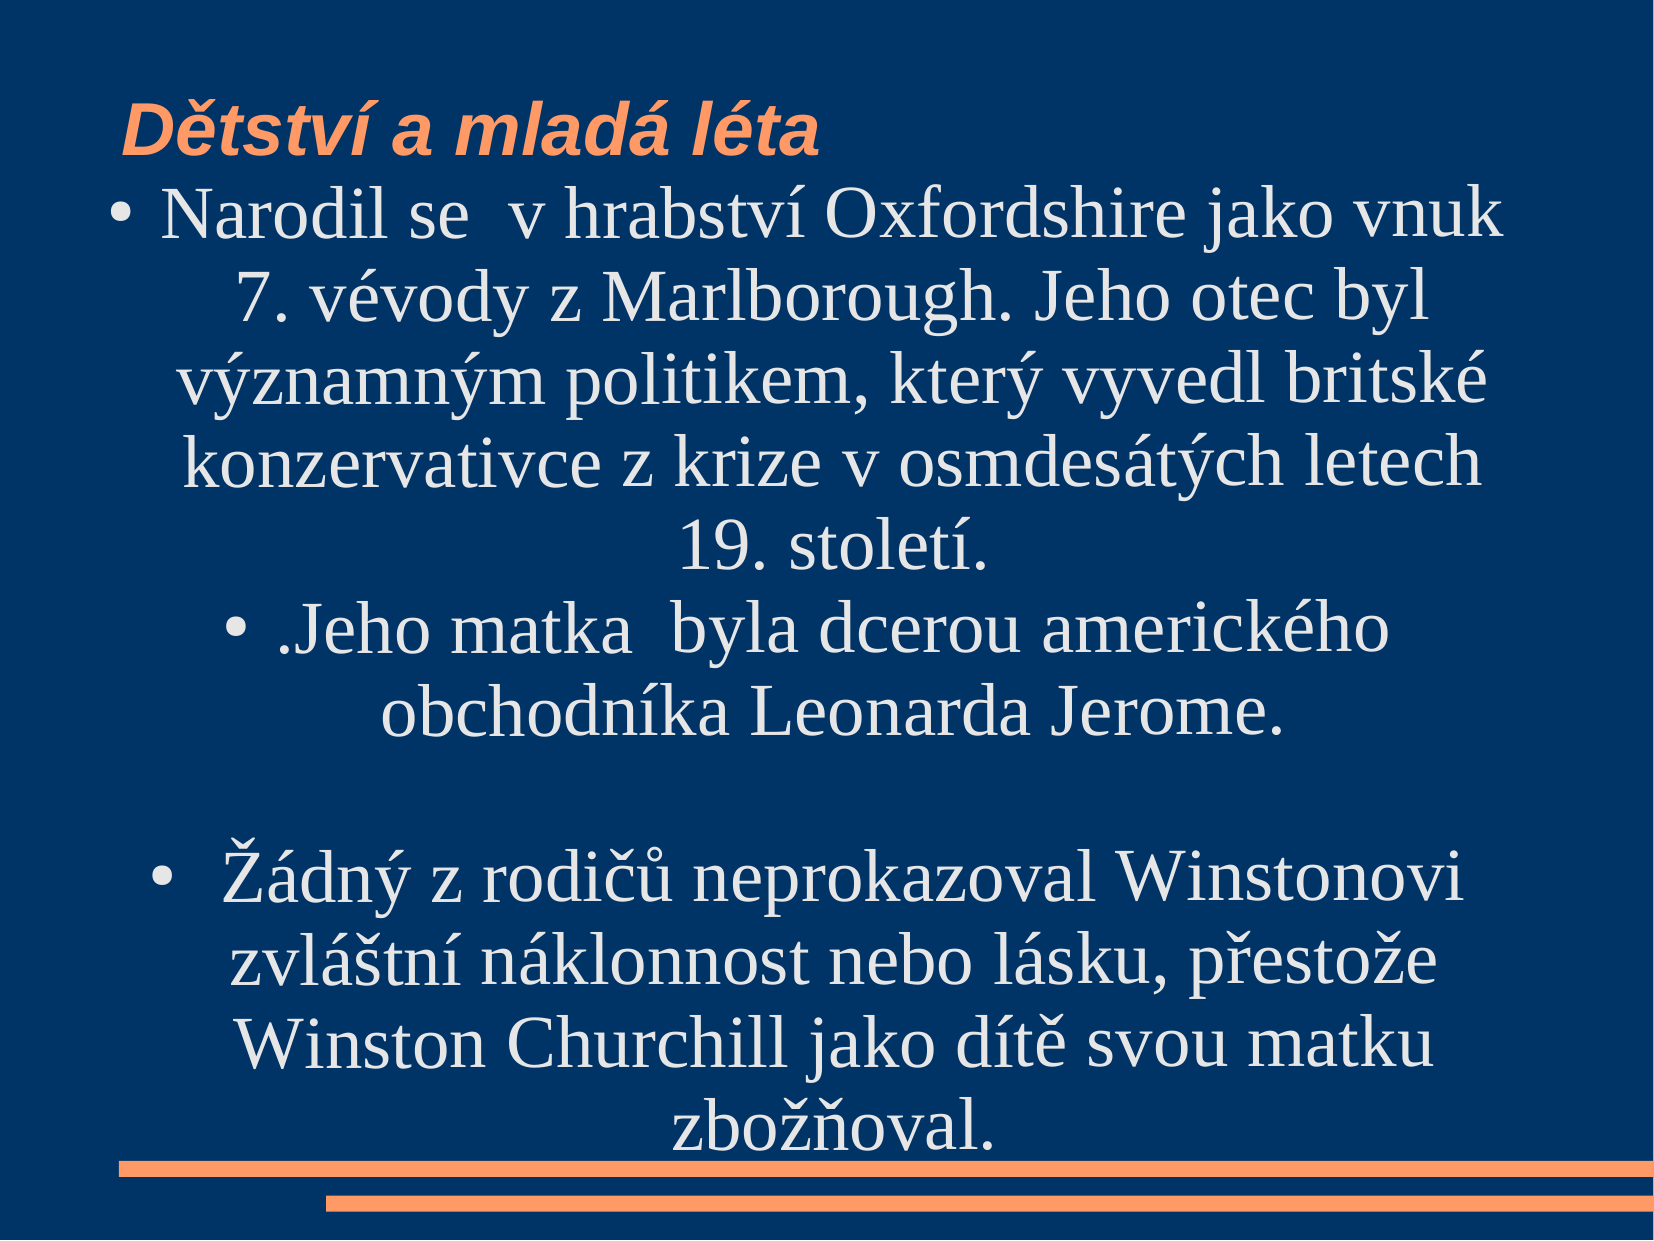

Dětství a mladá léta
# Narodil se v hrabství Oxfordshire jako vnuk 7. vévody z Marlborough. Jeho otec byl významným politikem, který vyvedl britské konzervativce z krize v osmdesátých letech 19. století.
.Jeho matka byla dcerou amerického obchodníka Leonarda Jerome.
 Žádný z rodičů neprokazoval Winstonovi zvláštní náklonnost nebo lásku, přestože Winston Churchill jako dítě svou matku zbožňoval.